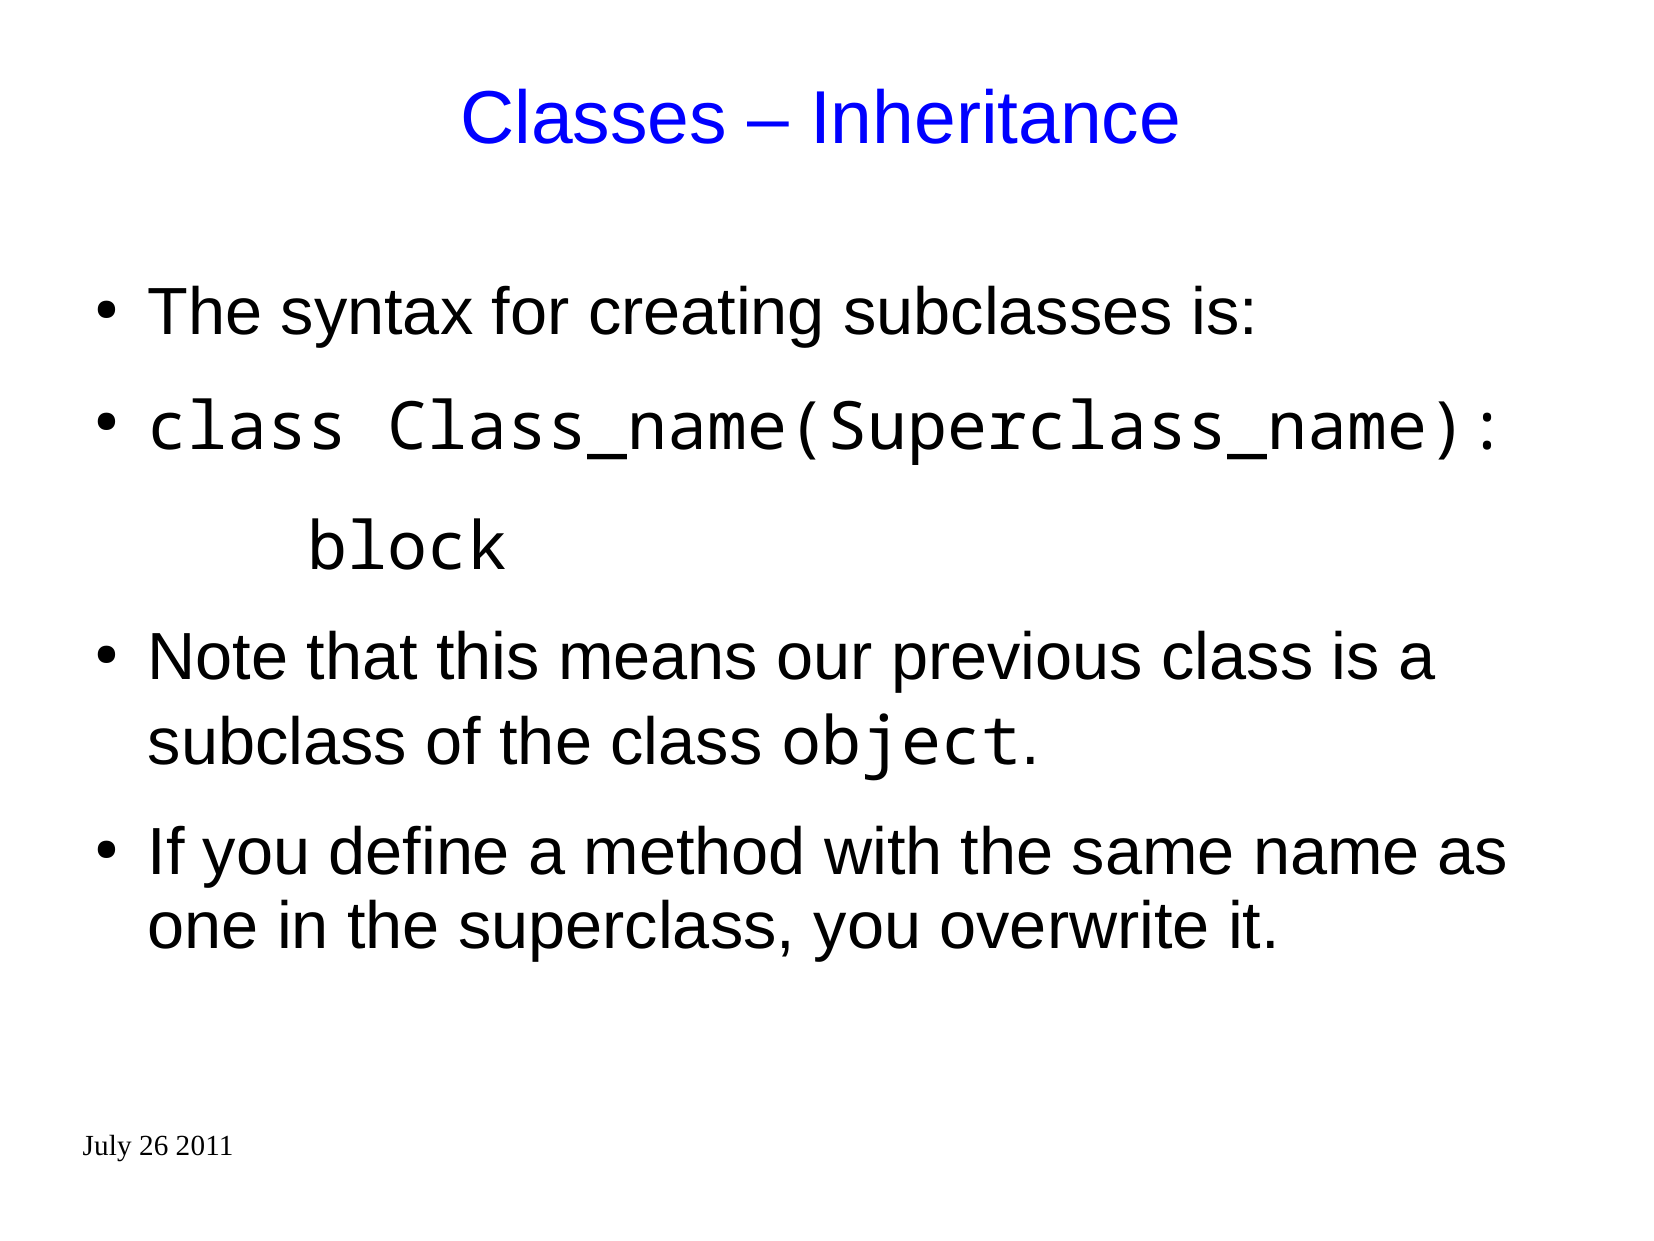

# Classes – Inheritance
The syntax for creating subclasses is:
class Class_name(Superclass_name):
 block
Note that this means our previous class is a subclass of the class object.
If you define a method with the same name as one in the superclass, you overwrite it.
July 26 2011